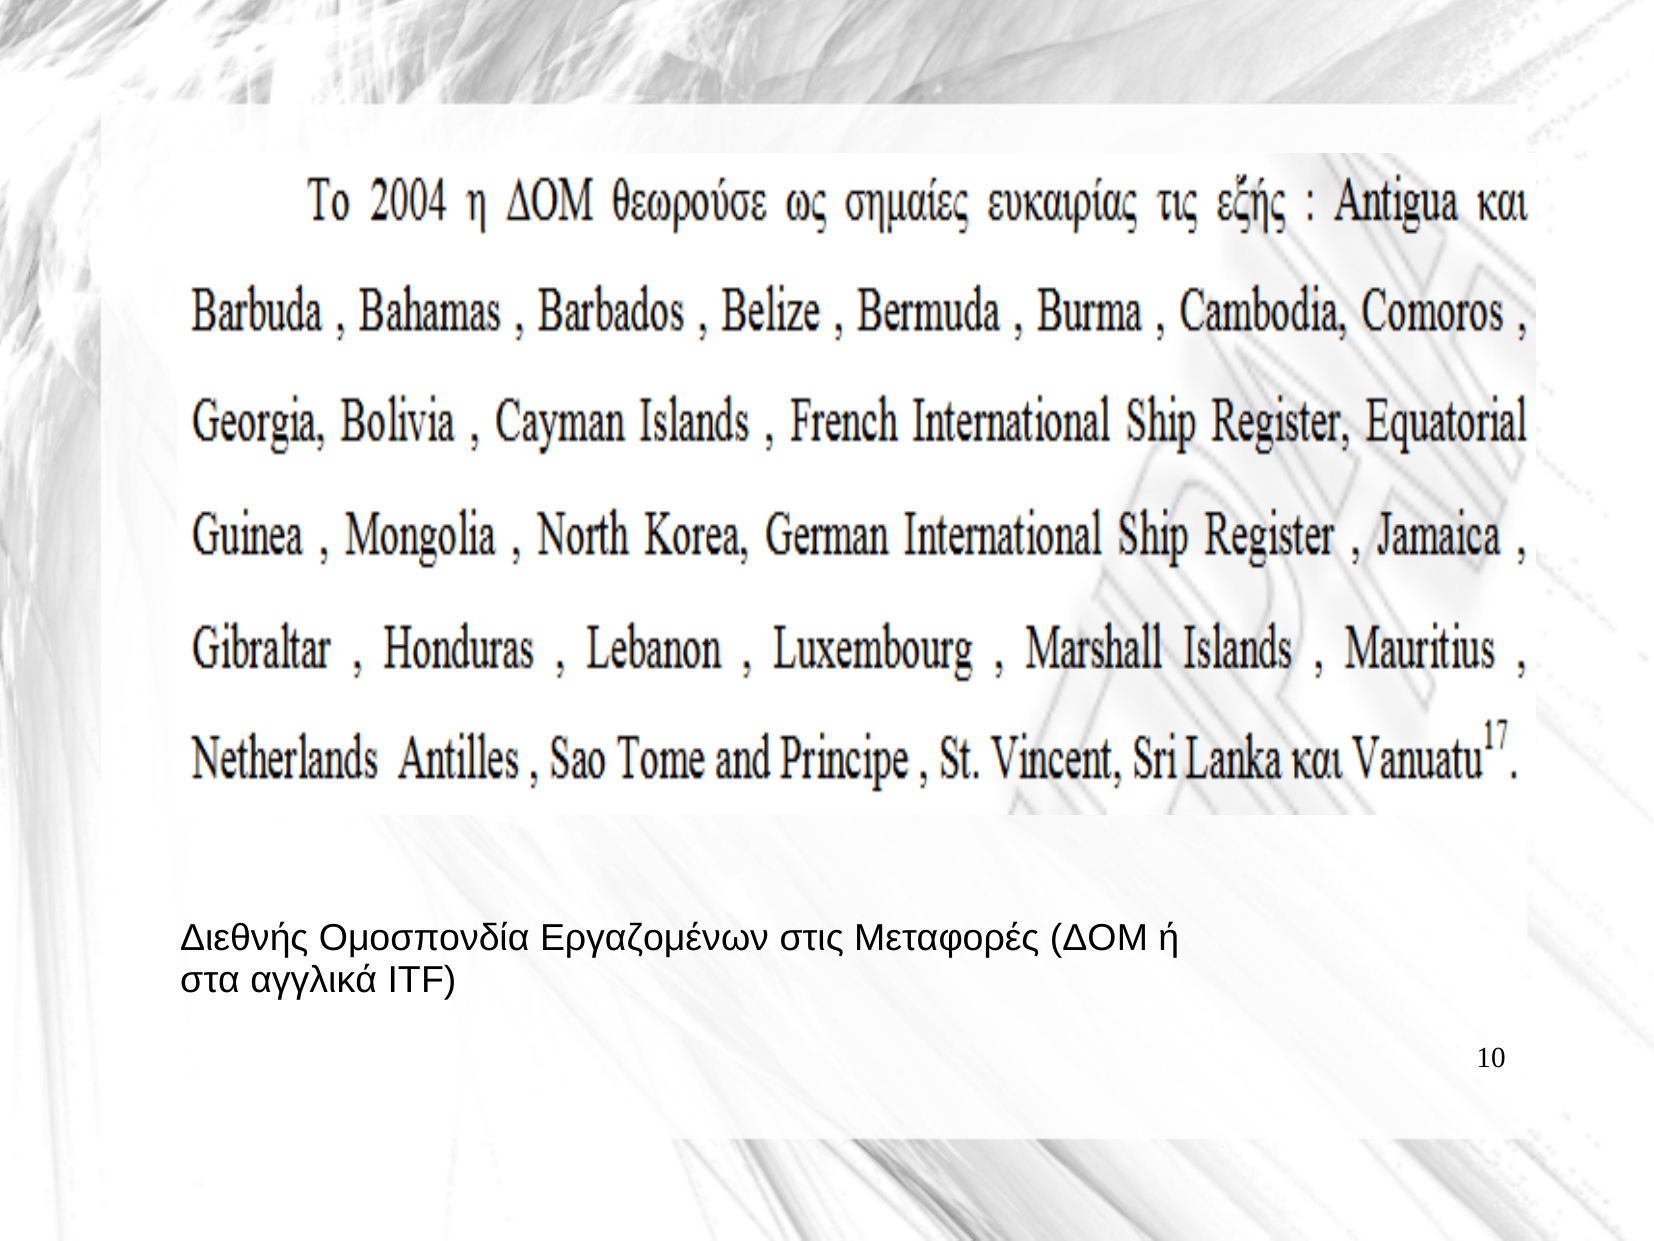

Διεθνής Ομοσπονδία Εργαζομένων στις Μεταφορές (ΔΟΜ ή στα αγγλικά ITF)
10